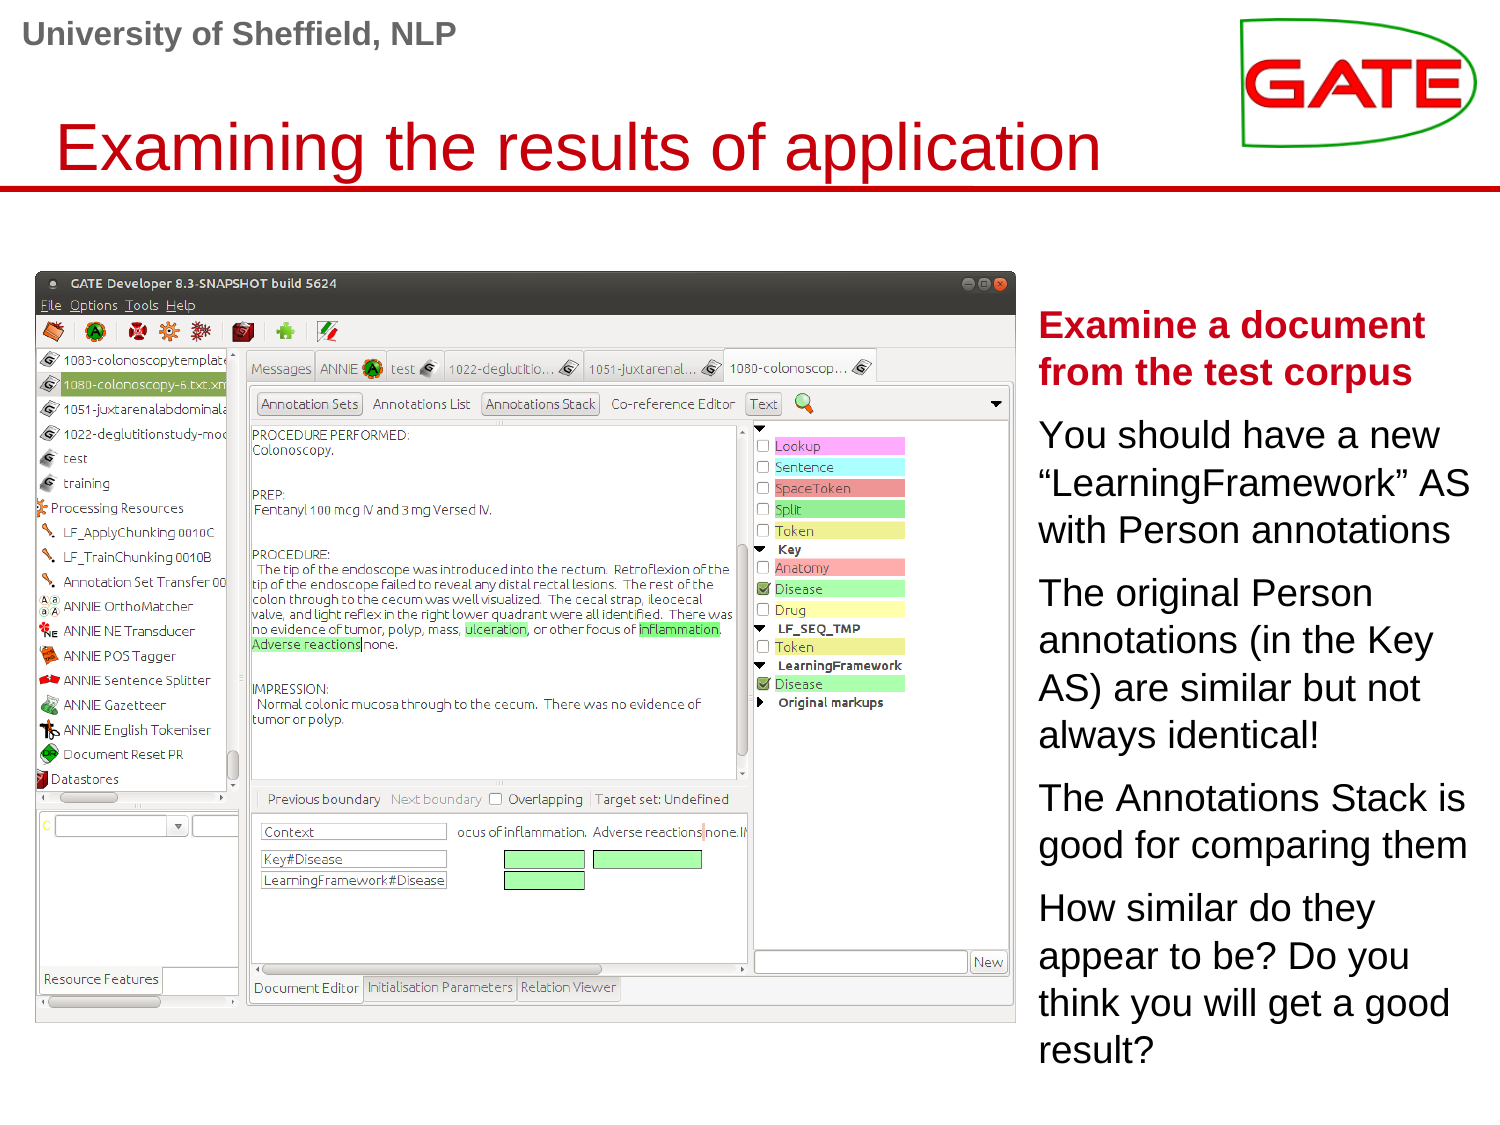

# Examining the results of application
Examine a document from the test corpus
You should have a new “LearningFramework” AS with Person annotations
The original Person annotations (in the Key AS) are similar but not always identical!
The Annotations Stack is good for comparing them
How similar do they appear to be? Do you think you will get a good result?